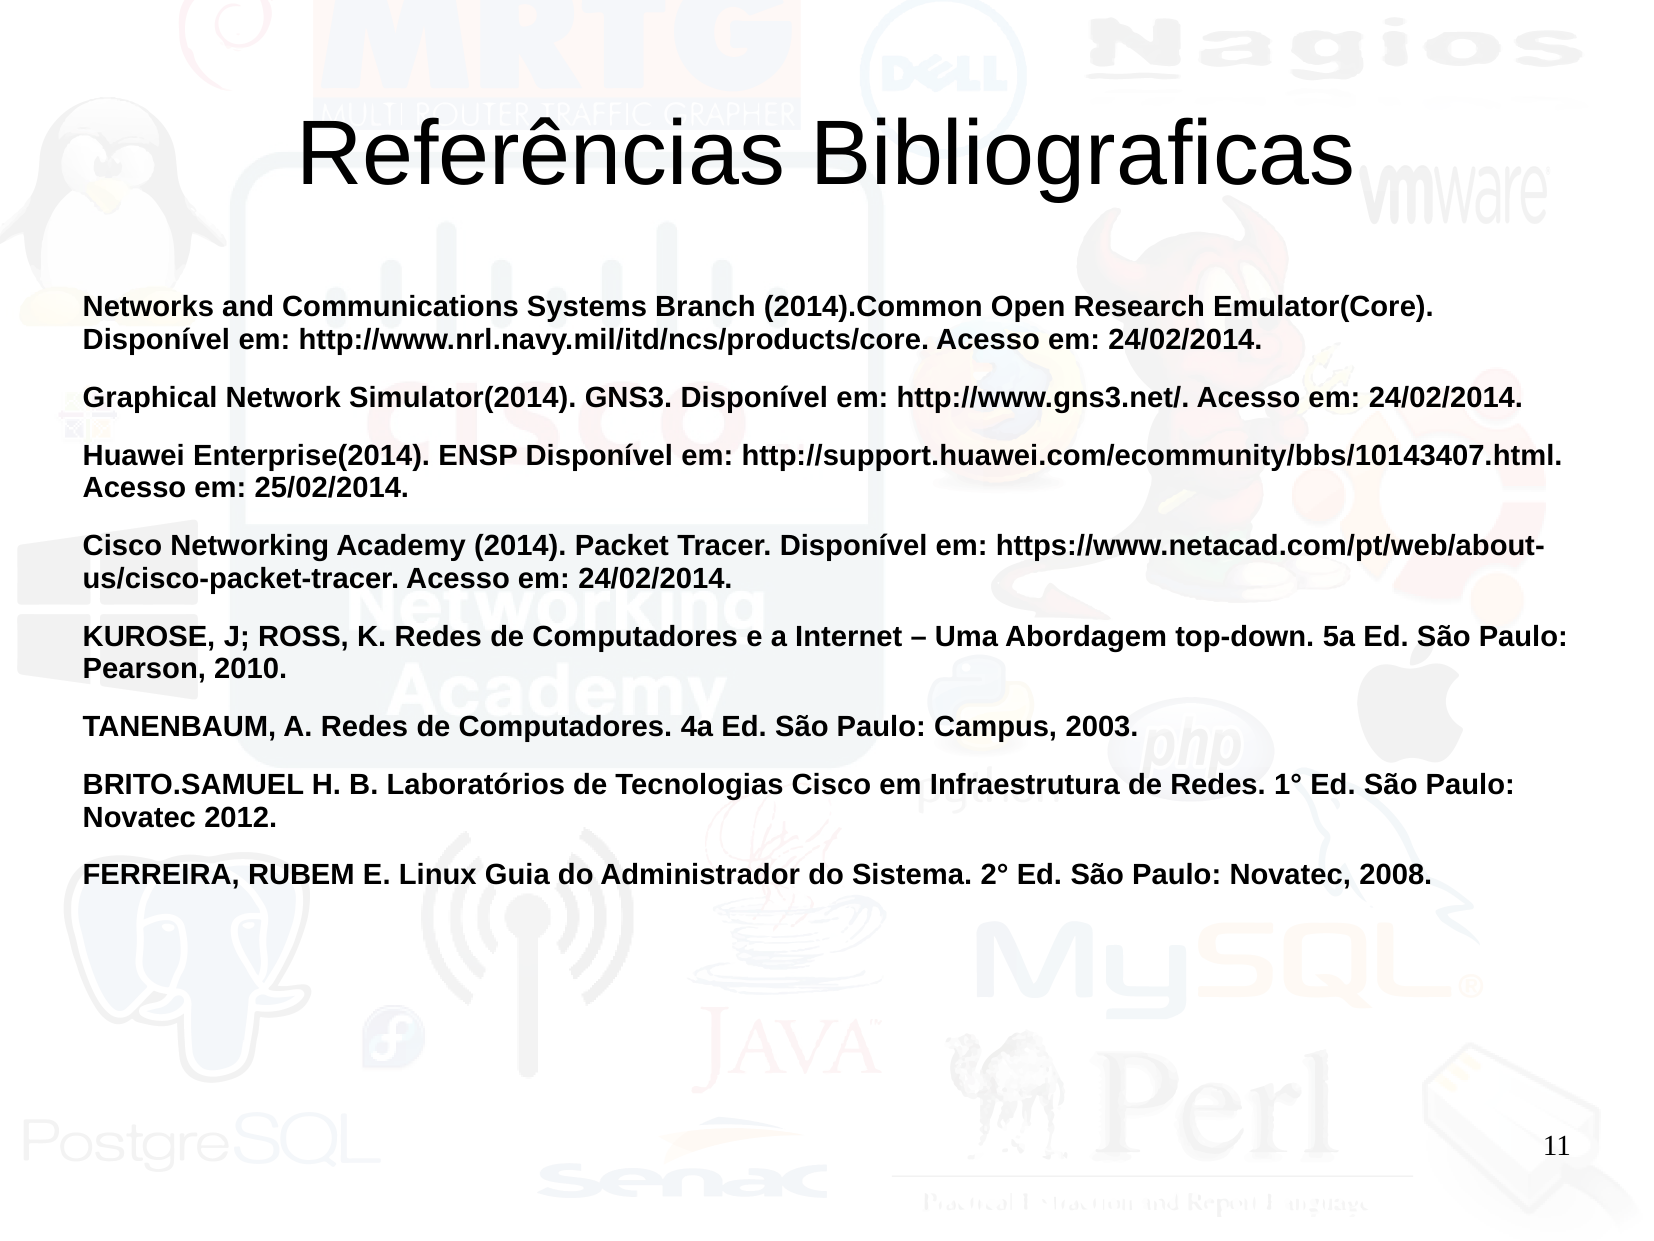

# Referências Bibliograficas
Networks and Communications Systems Branch (2014).Common Open Research Emulator(Core). Disponível em: http://www.nrl.navy.mil/itd/ncs/products/core. Acesso em: 24/02/2014.
Graphical Network Simulator(2014). GNS3. Disponível em: http://www.gns3.net/. Acesso em: 24/02/2014.
Huawei Enterprise(2014). ENSP Disponível em: http://support.huawei.com/ecommunity/bbs/10143407.html. Acesso em: 25/02/2014.
Cisco Networking Academy (2014). Packet Tracer. Disponível em: https://www.netacad.com/pt/web/about-us/cisco-packet-tracer. Acesso em: 24/02/2014.
KUROSE, J; ROSS, K. Redes de Computadores e a Internet – Uma Abordagem top-down. 5a Ed. São Paulo: Pearson, 2010.
TANENBAUM, A. Redes de Computadores. 4a Ed. São Paulo: Campus, 2003.
 BRITO.SAMUEL H. B. Laboratórios de Tecnologias Cisco em Infraestrutura de Redes. 1° Ed. São Paulo: Novatec 2012.
FERREIRA, RUBEM E. Linux Guia do Administrador do Sistema. 2° Ed. São Paulo: Novatec, 2008.
11